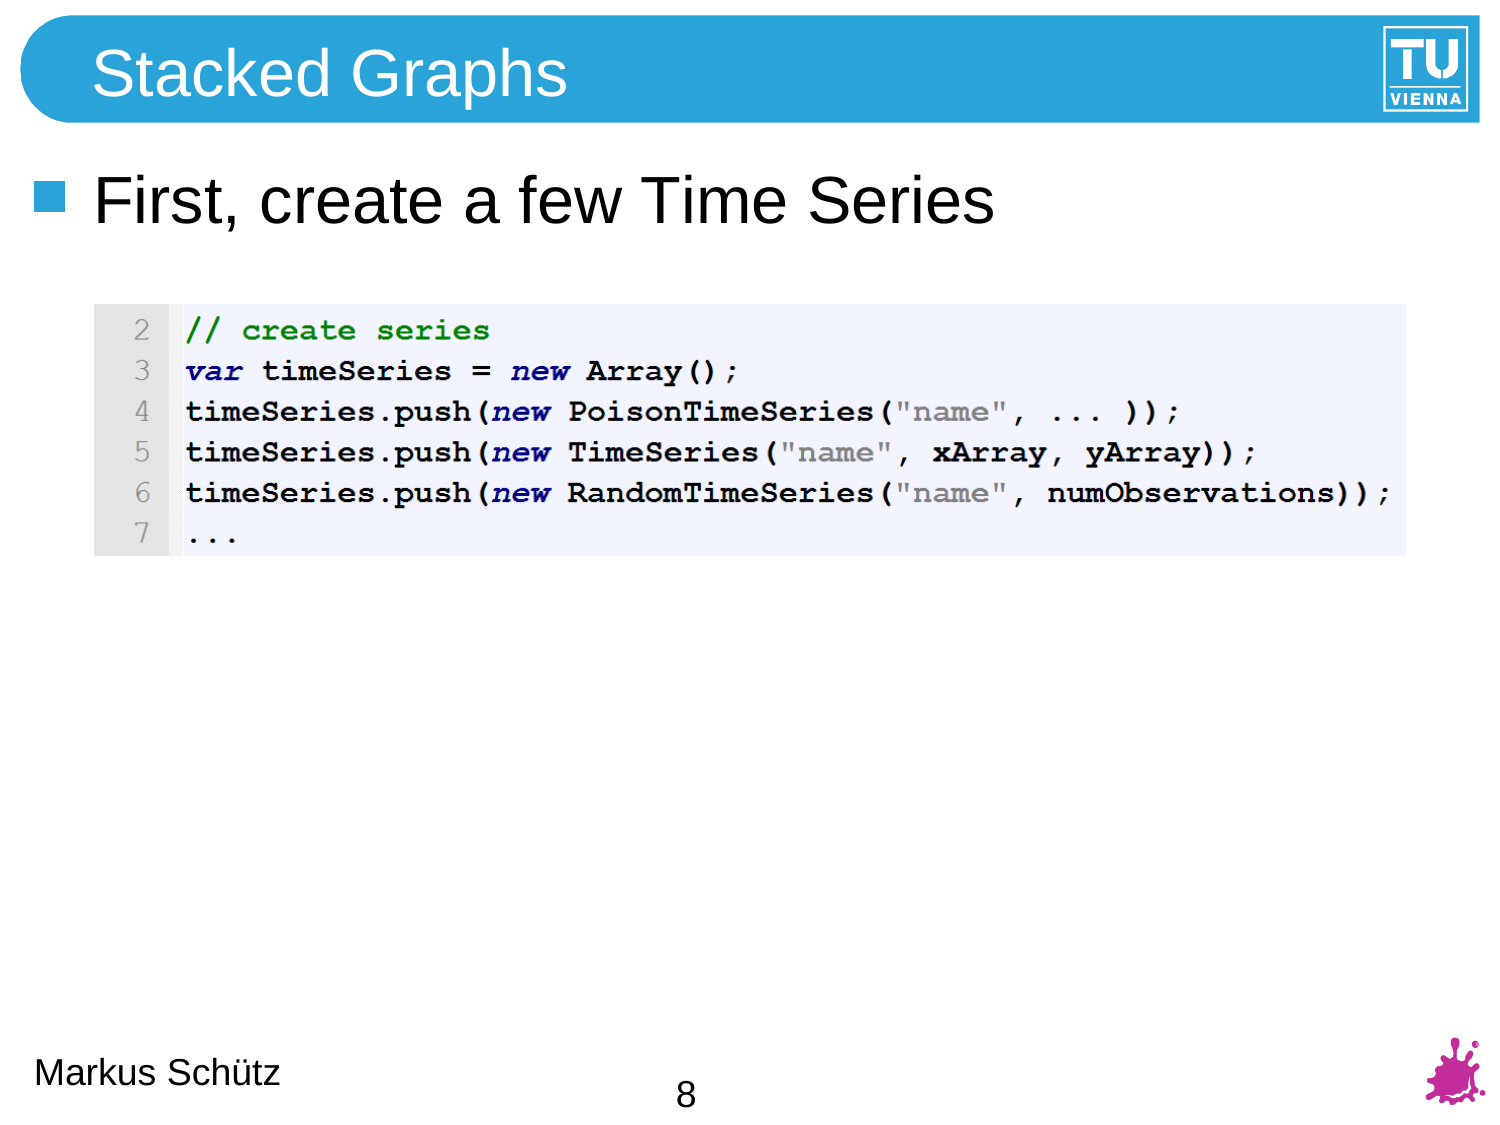

# Stacked Graphs
First, create a few Time Series
8
Markus Schütz